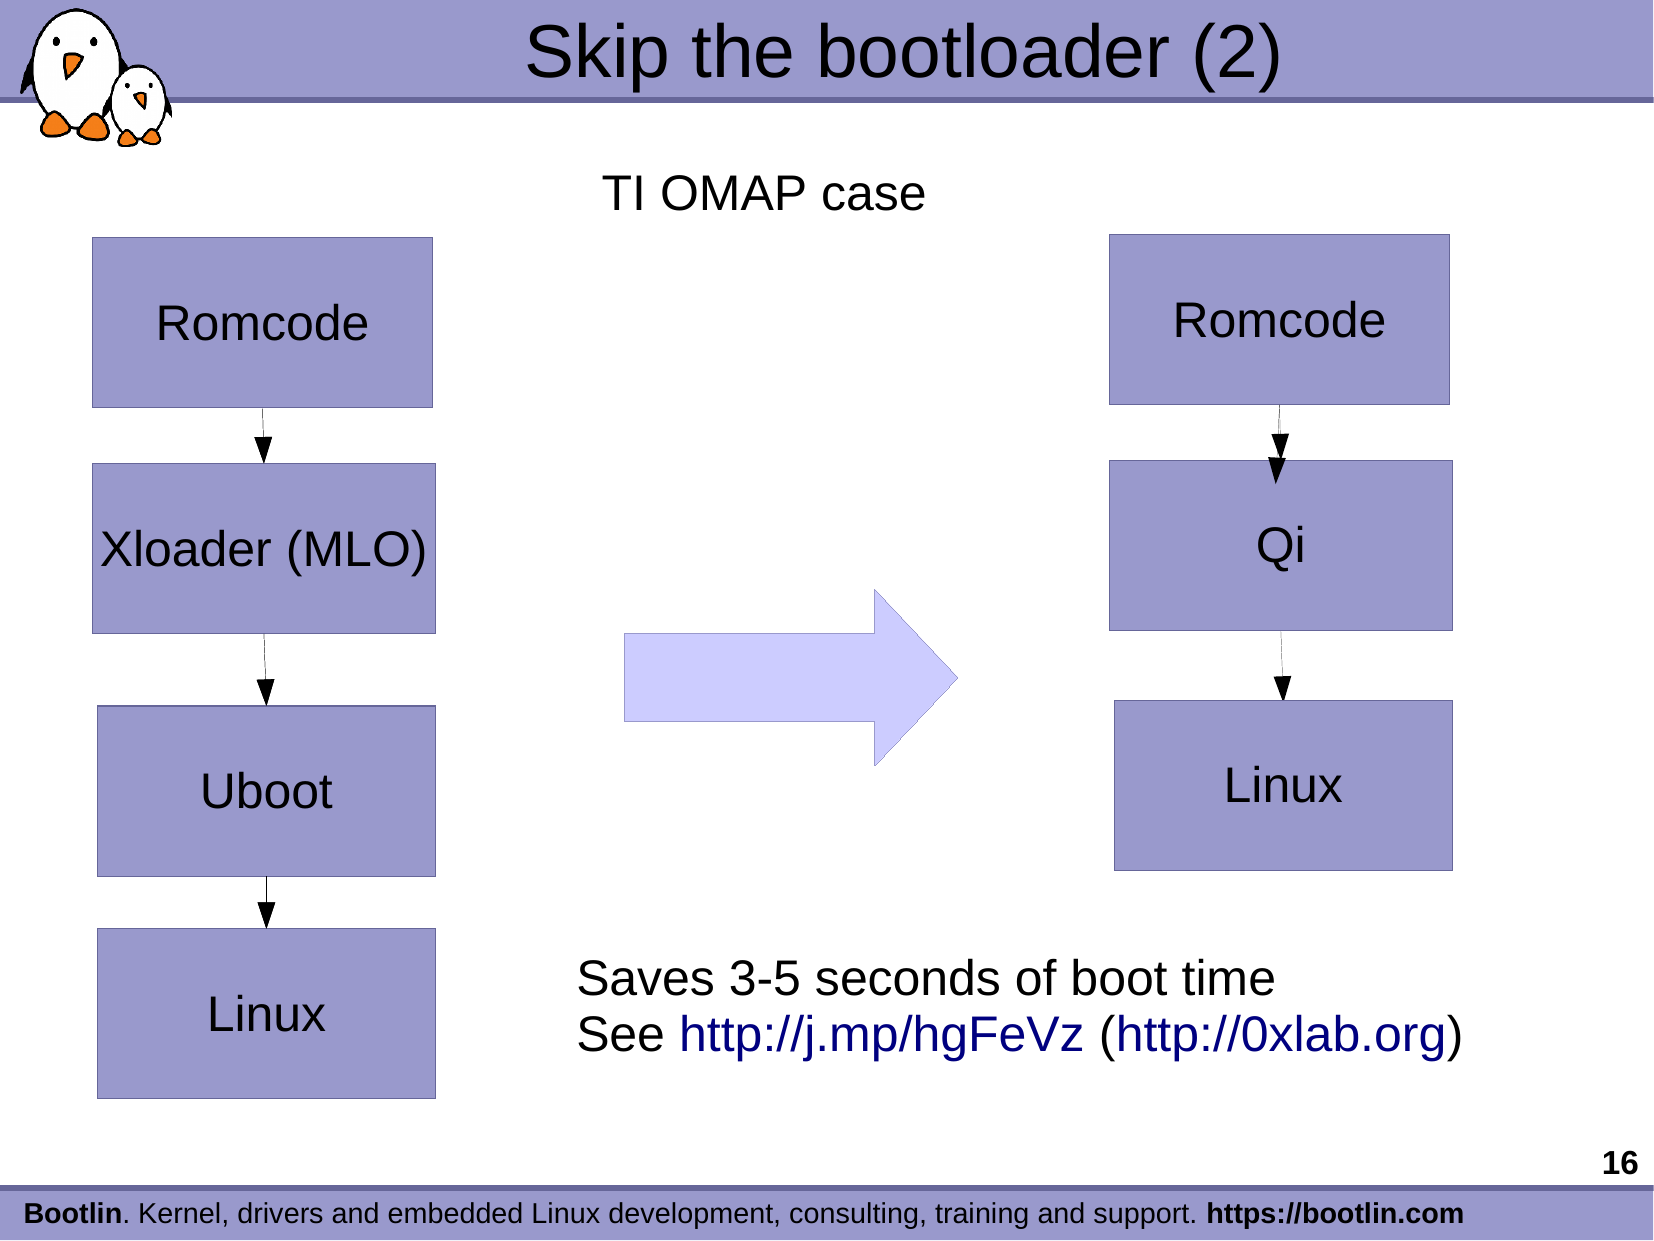

# Skip the bootloader (2)
TI OMAP case
Romcode
Romcode
Romcode
Romcode
Romcode
Romcode
Romcode
Romcode
Romcode
Romcode
Romcode
Romcode
Romcode
Romcode
Romcode
Romcode
Xloader (MLO)
Xloader (MLO)
Xloader (MLO)
Qi
Xloader (MLO)
Xloader (MLO)
Xloader (MLO)
Xloader (MLO)
Xloader (MLO)
Xloader (MLO)
Xloader (MLO)
Xloader (MLO)
Xloader (MLO)
Xloader (MLO)
Xloader (MLO)
Linux
Uboot
Uboot
Uboot
Uboot
Uboot
Uboot
Uboot
Uboot
Linux
Linux
Linux
Linux
Linux
Linux
Linux
Linux
Saves 3-5 seconds of boot time
See http://j.mp/hgFeVz (http://0xlab.org)